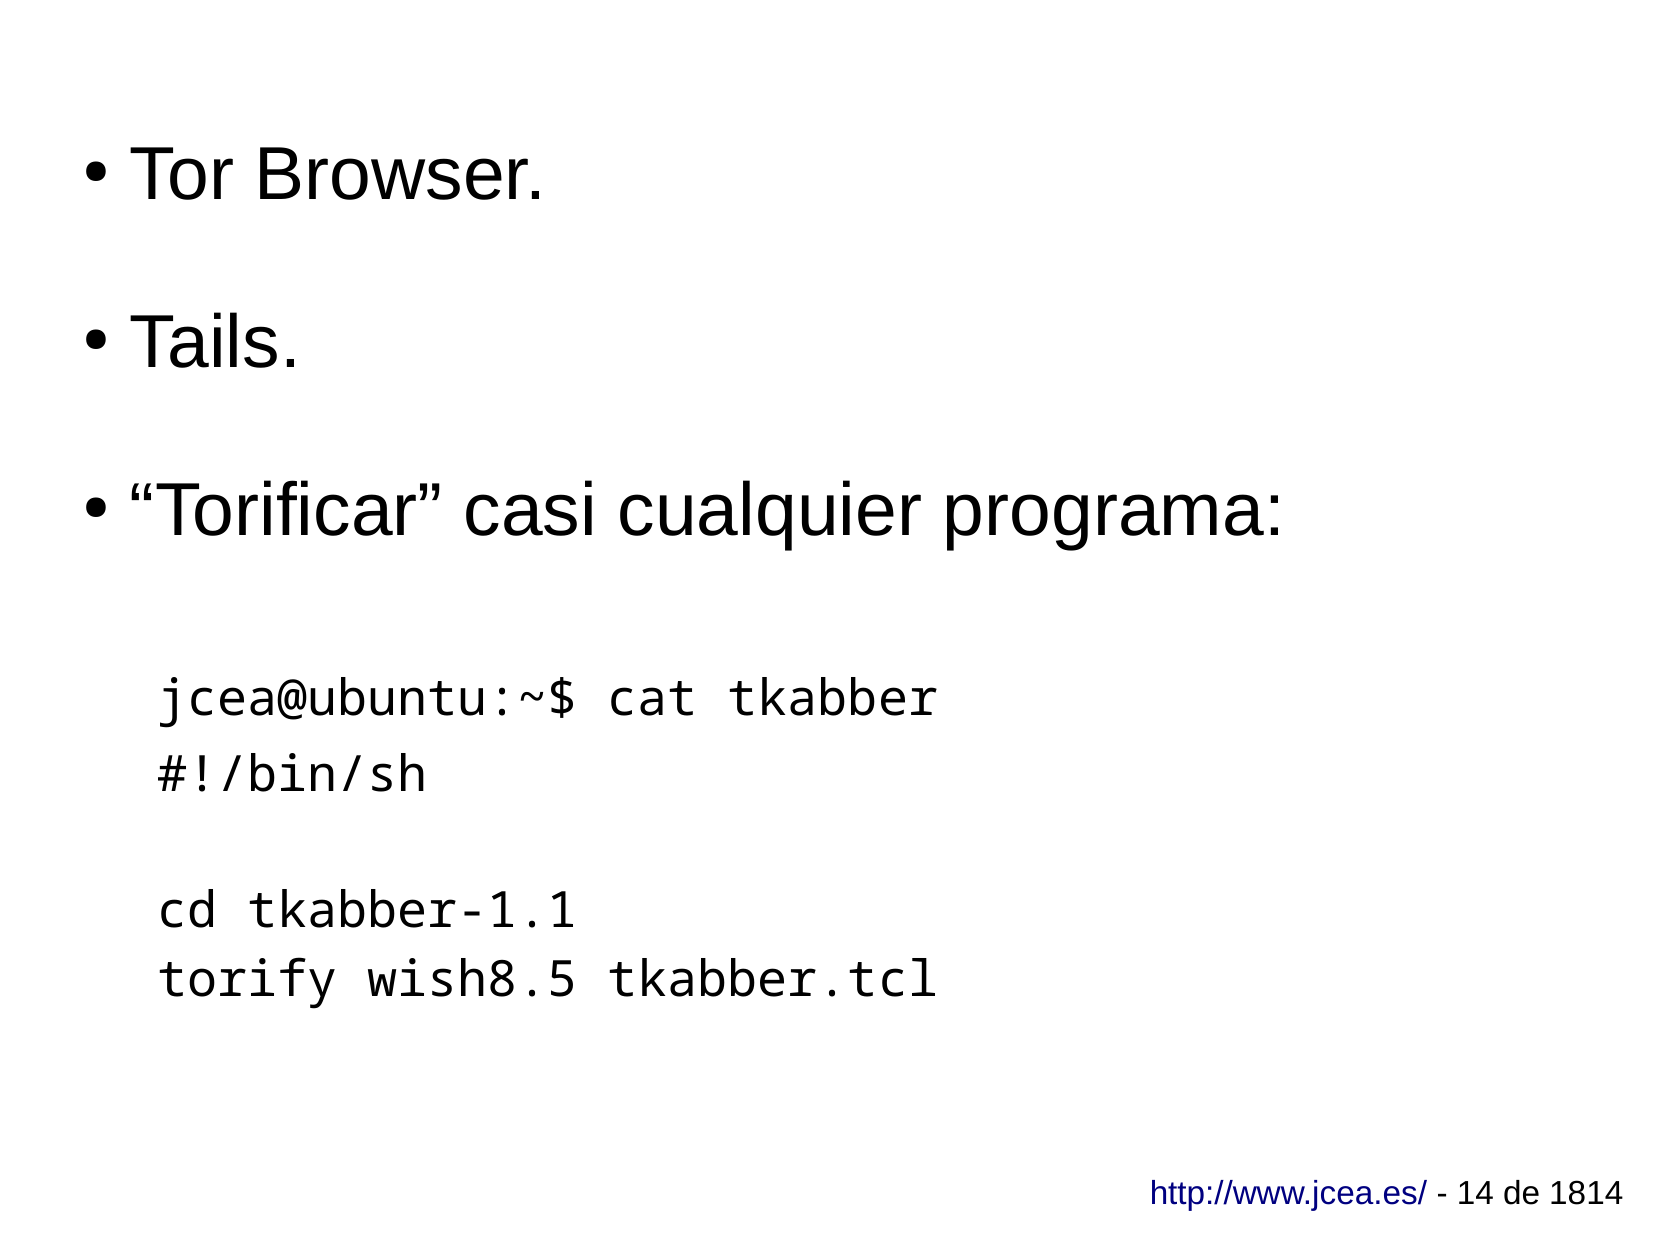

# Tor Browser.
 Tails.
 “Torificar” casi cualquier programa:
	jcea@ubuntu:~$ cat tkabber
	#!/bin/sh
	cd tkabber-1.1
	torify wish8.5 tkabber.tcl
http://www.jcea.es/ - 14 de 1814